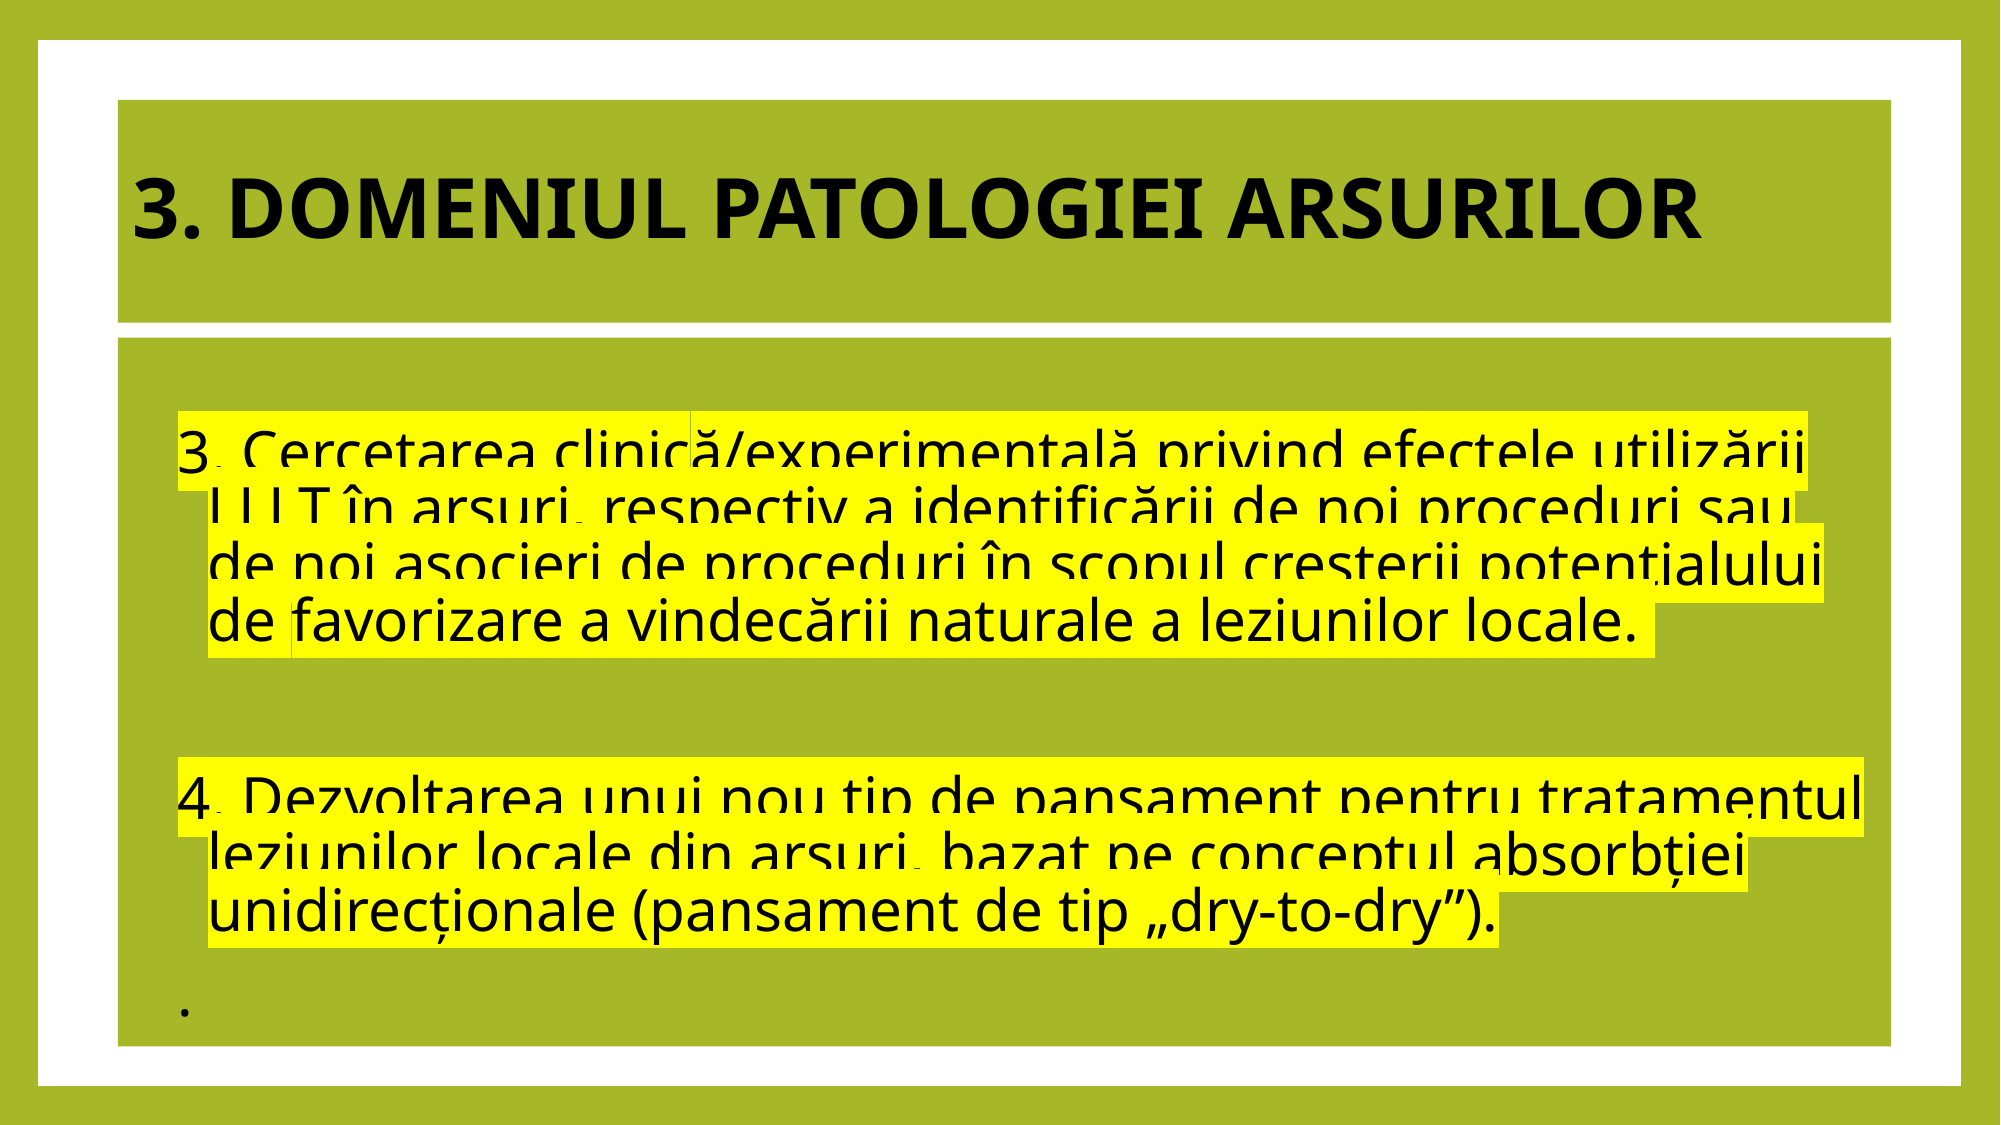

# 3. DOMENIUL PATOLOGIEI ARSURILOR
3. Cercetarea clinică/experimentală privind efectele utilizării LLLT în arsuri, respectiv a identificării de noi proceduri sau de noi asocieri de proceduri în scopul creșterii potențialului de favorizare a vindecării naturale a leziunilor locale.
4. Dezvoltarea unui nou tip de pansament pentru tratamentul leziunilor locale din arsuri, bazat pe conceptul absorbției unidirecționale (pansament de tip „dry-to-dry”).
.